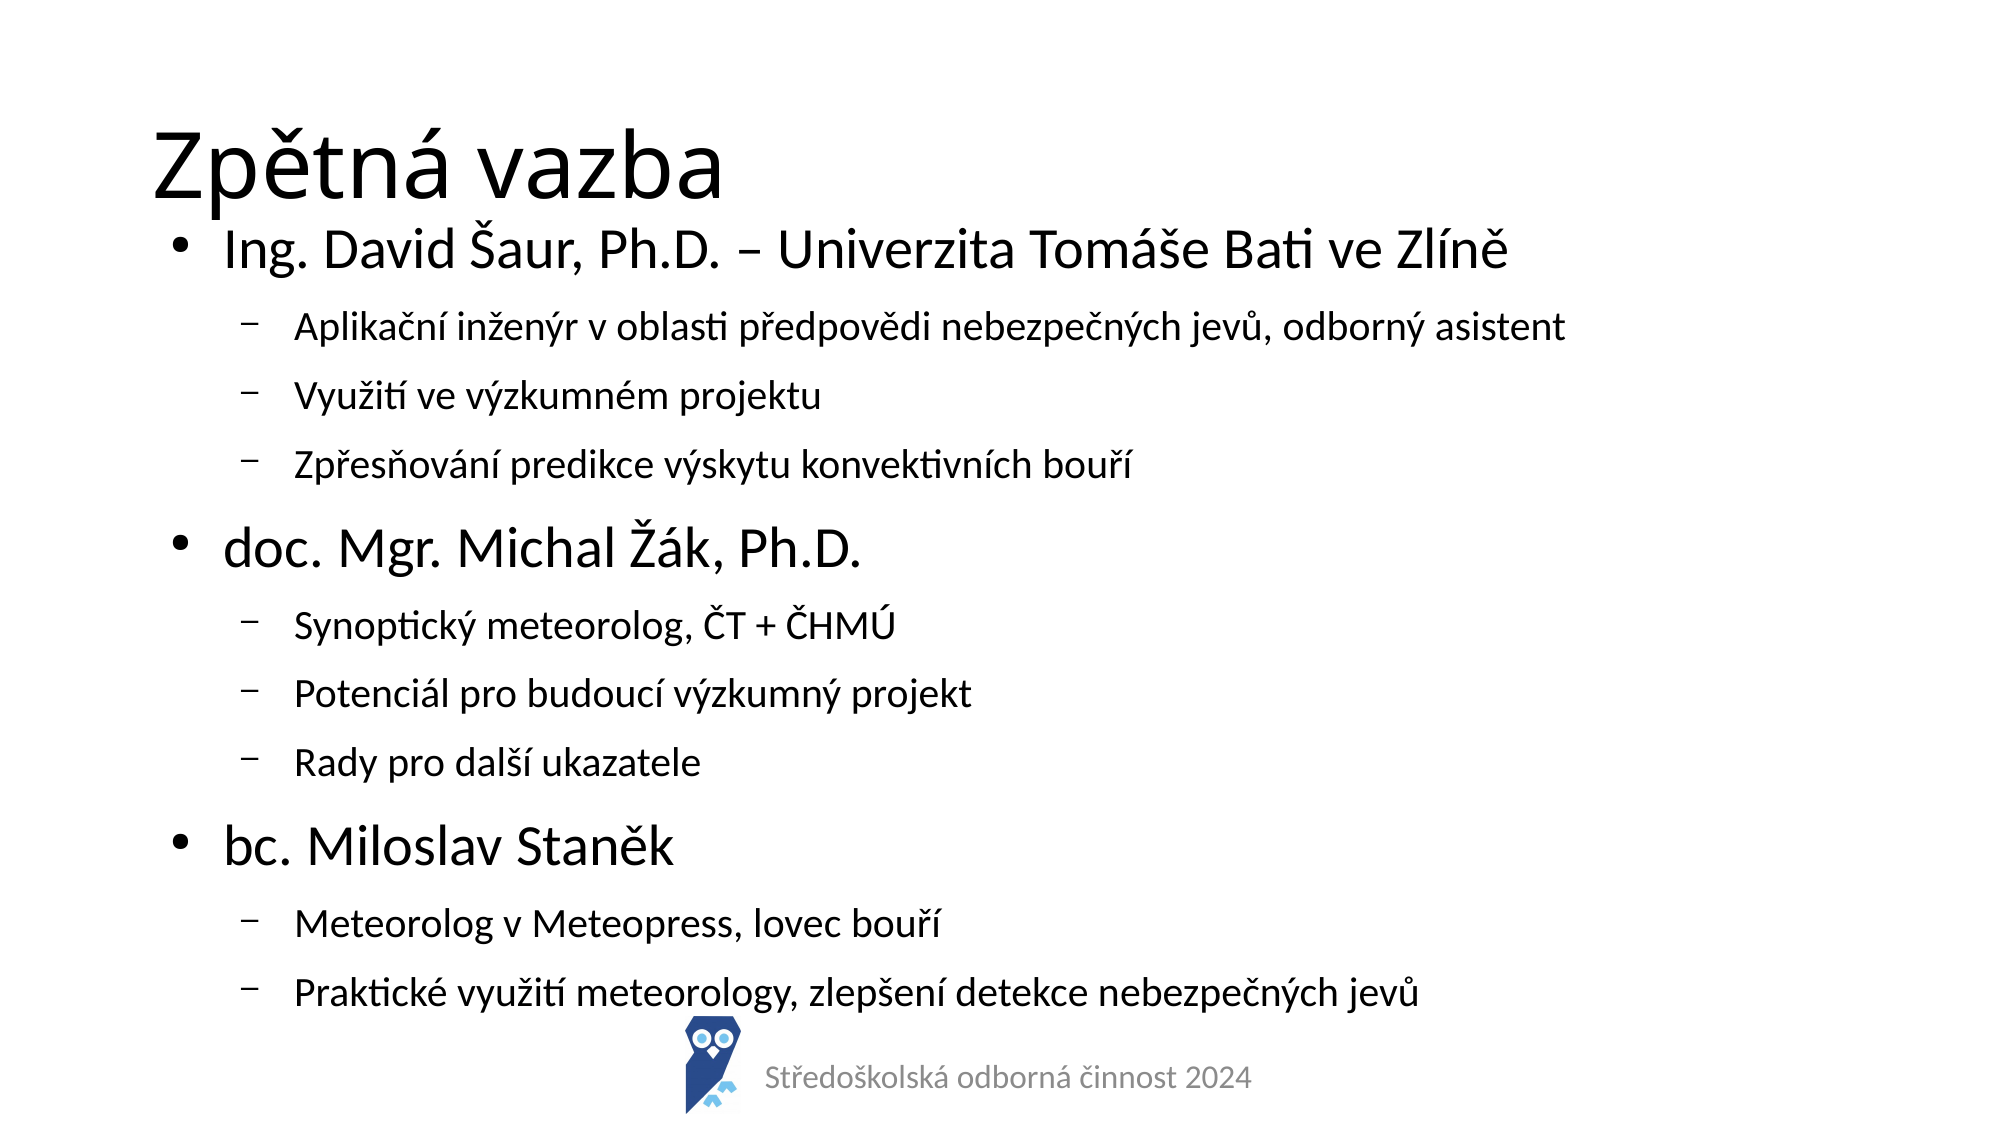

# Zpětná vazba
Ing. David Šaur, Ph.D. –⁠⁠⁠⁠⁠ Univerzita Tomáše Bati ve Zlíně
Aplikační inženýr v oblasti předpovědi nebezpečných jevů, odborný asistent
Využití ve výzkumném projektu
Zpřesňování predikce výskytu konvektivních bouří
doc. Mgr. Michal Žák, Ph.D.
Synoptický meteorolog, ČT + ČHMÚ
Potenciál pro budoucí výzkumný projekt
Rady pro další ukazatele
bc. Miloslav Staněk
Meteorolog v Meteopress, lovec bouří
Praktické využití meteorology, zlepšení detekce nebezpečných jevů
Středoškolská odborná činnost 2024